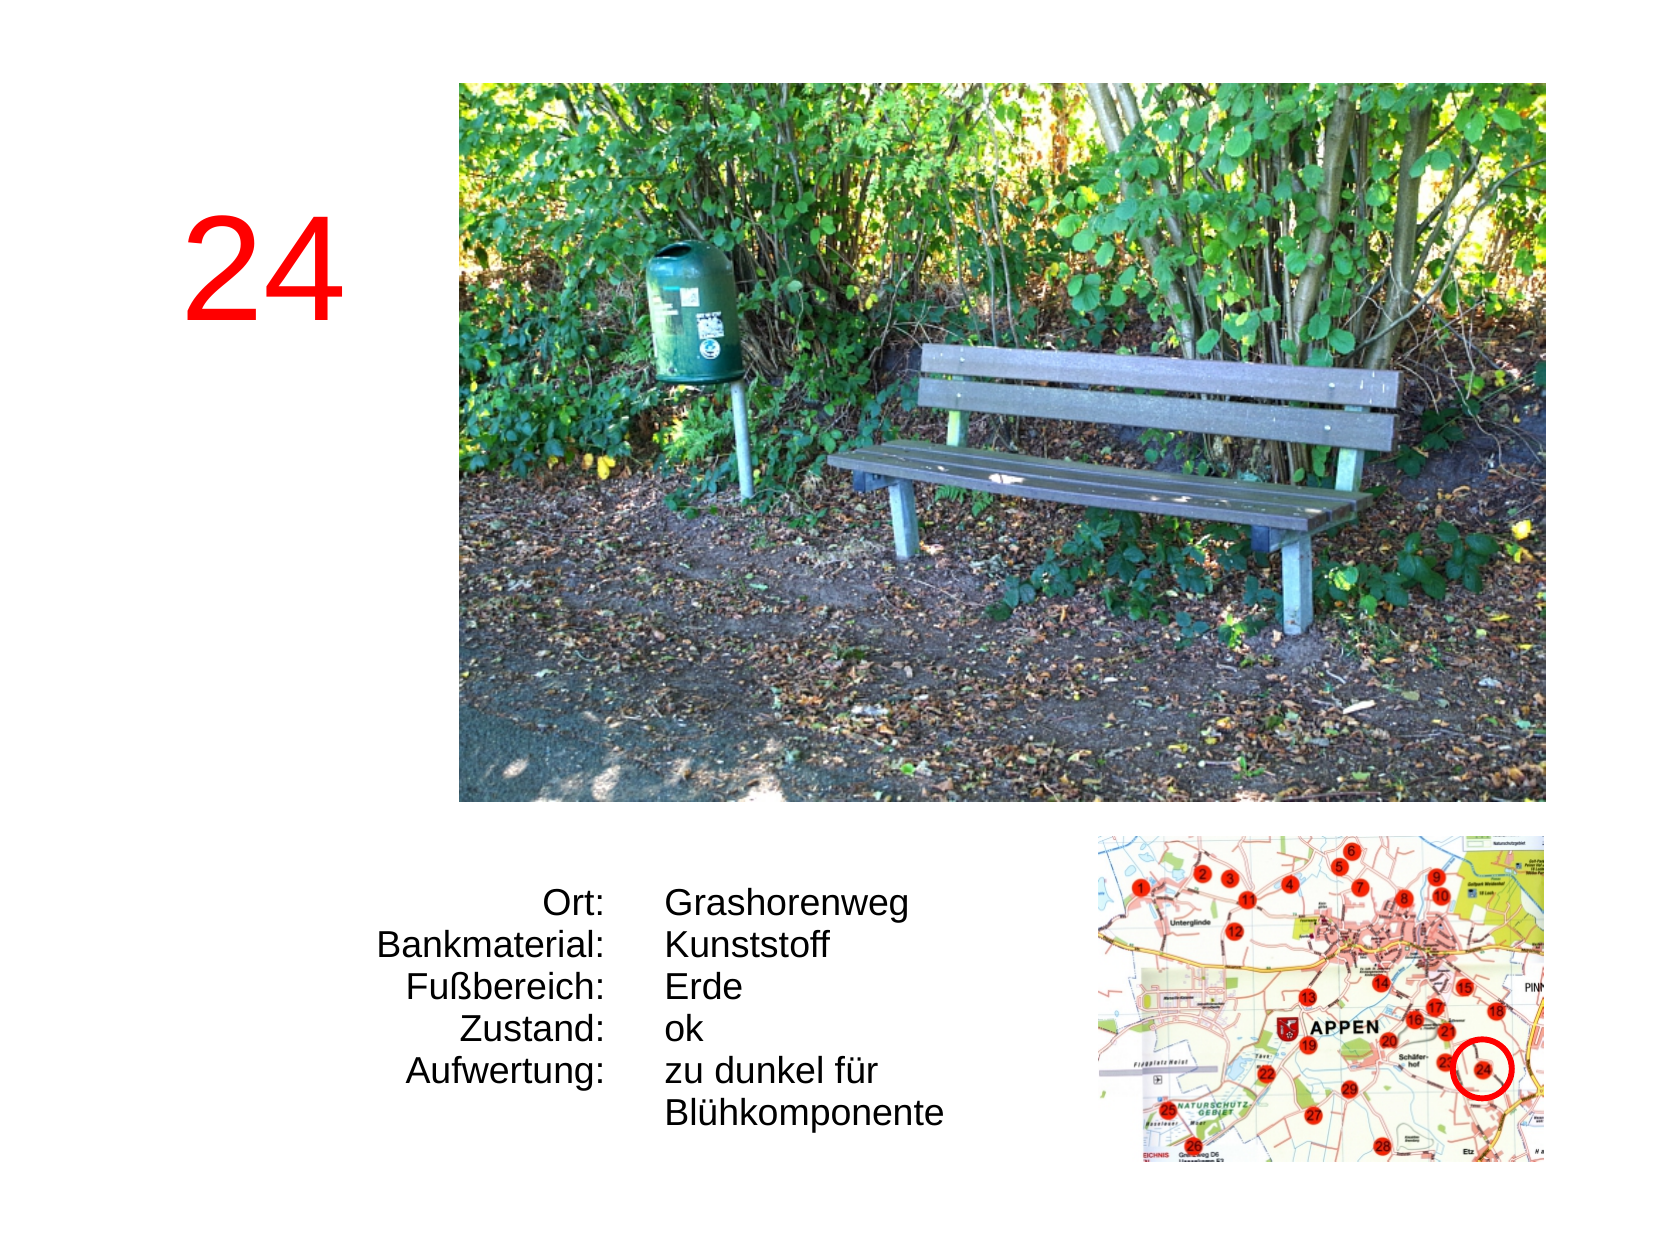

24
IMGP7858rNr24.jpg
	Ort:		Grashorenweg
	Bankmaterial:		Kunststoff
	Fußbereich:		Erde
	Zustand:		ok
	Aufwertung:		zu dunkel für
			Blühkomponente